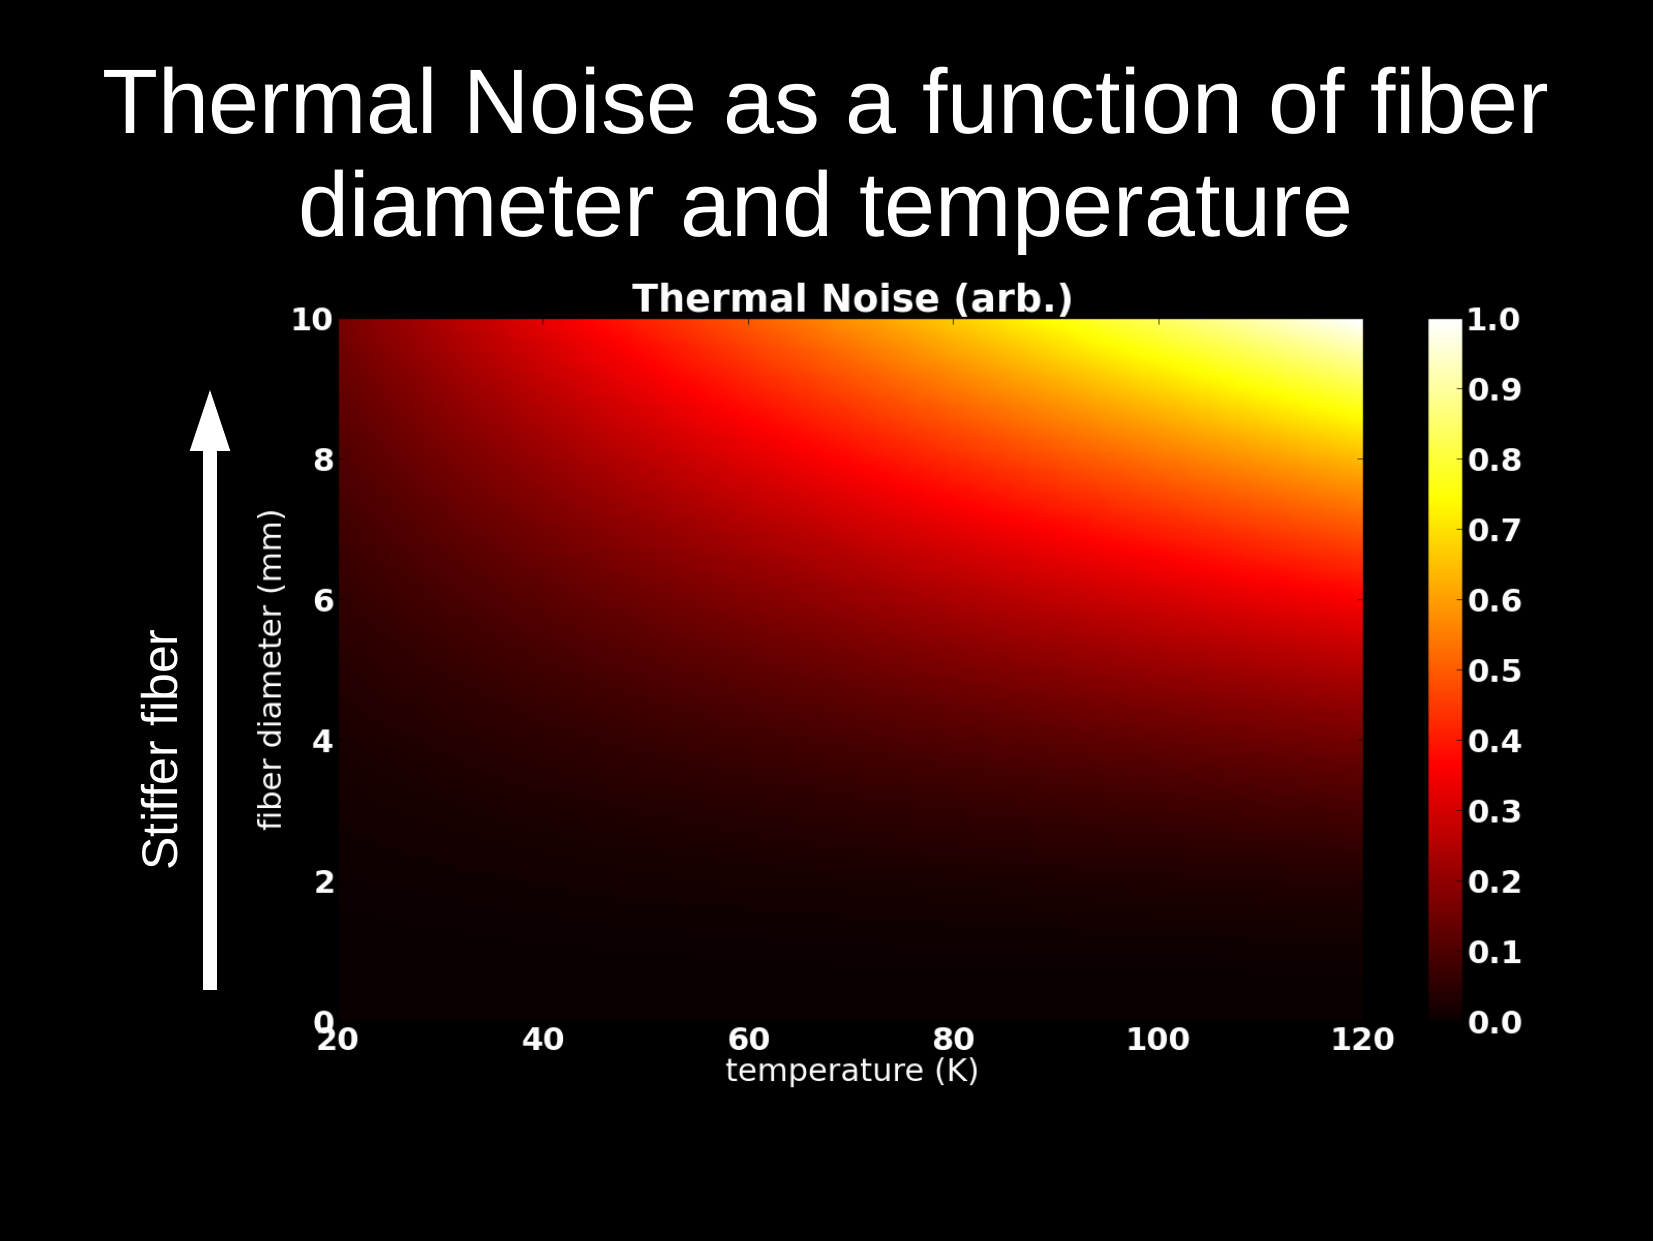

# Thermal Noise as a function of fiber diameter and temperature
Stiffer fiber